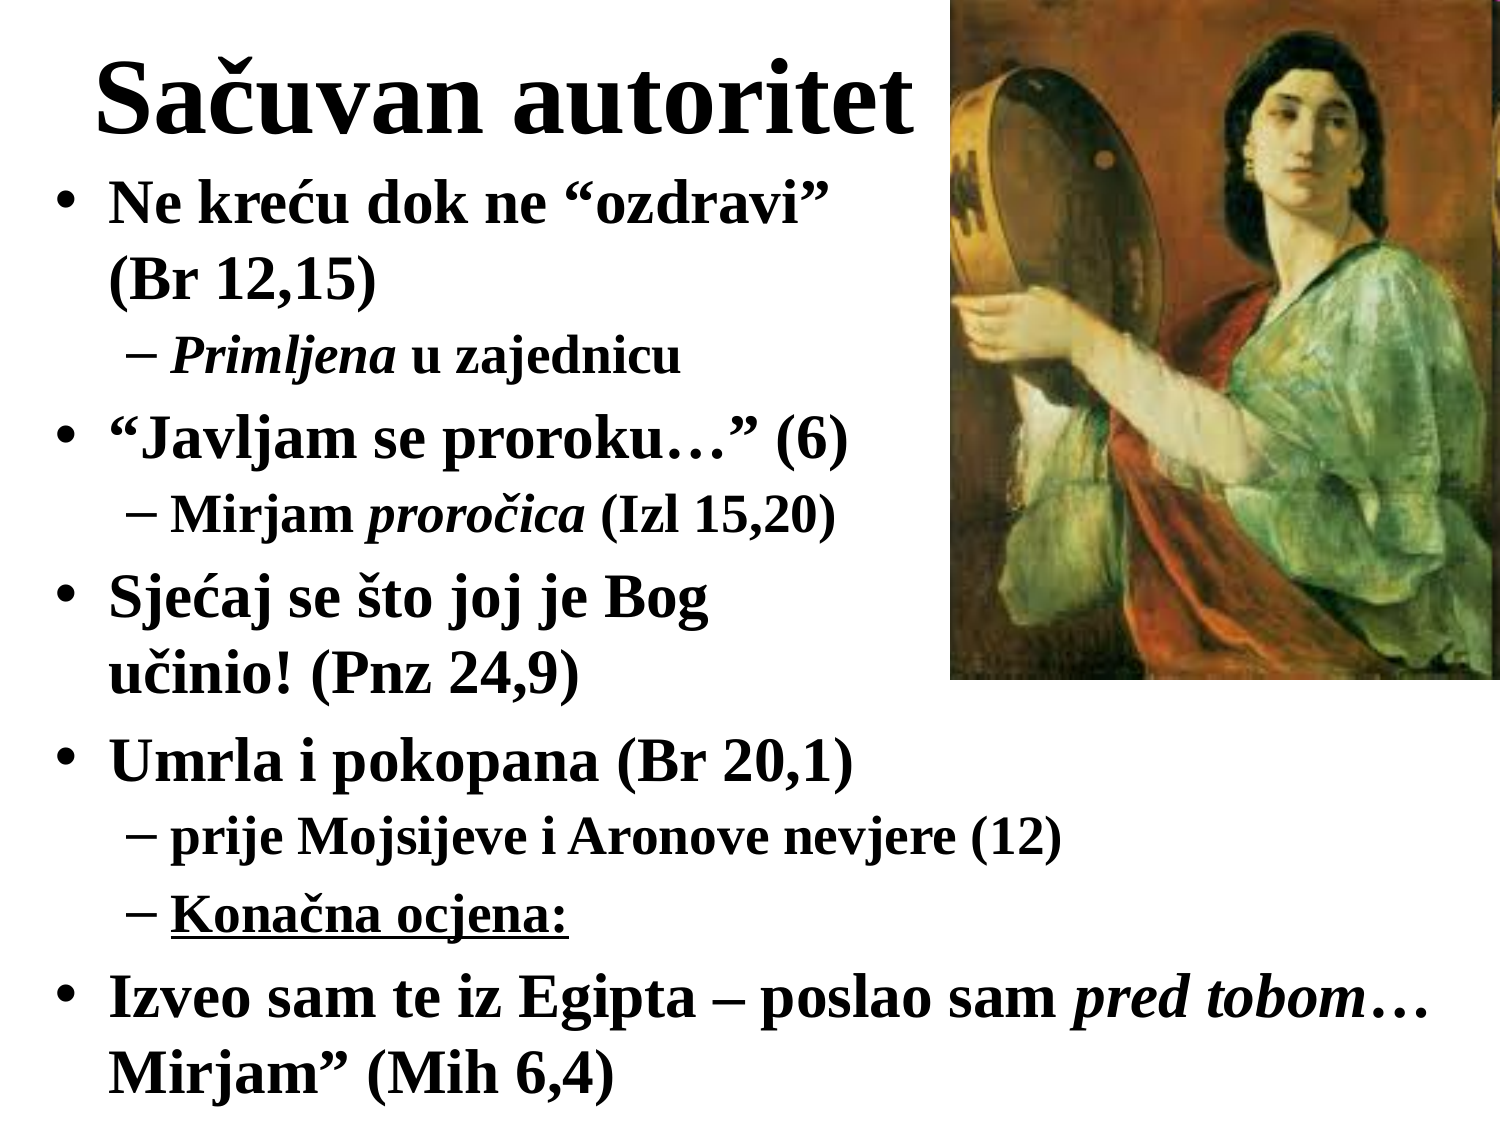

# Sačuvan autoritet
Ne kreću dok ne “ozdravi”
(Br 12,15)
Primljena u zajednicu
“Javljam se proroku…” (6)
Mirjam proročica (Izl 15,20)
Sjećaj se što joj je Bog
učinio! (Pnz 24,9)
Umrla i pokopana (Br 20,1)
prije Mojsijeve i Aronove nevjere (12)
Konačna ocjena:
Izveo sam te iz Egipta – poslao sam pred tobom… Mirjam” (Mih 6,4)